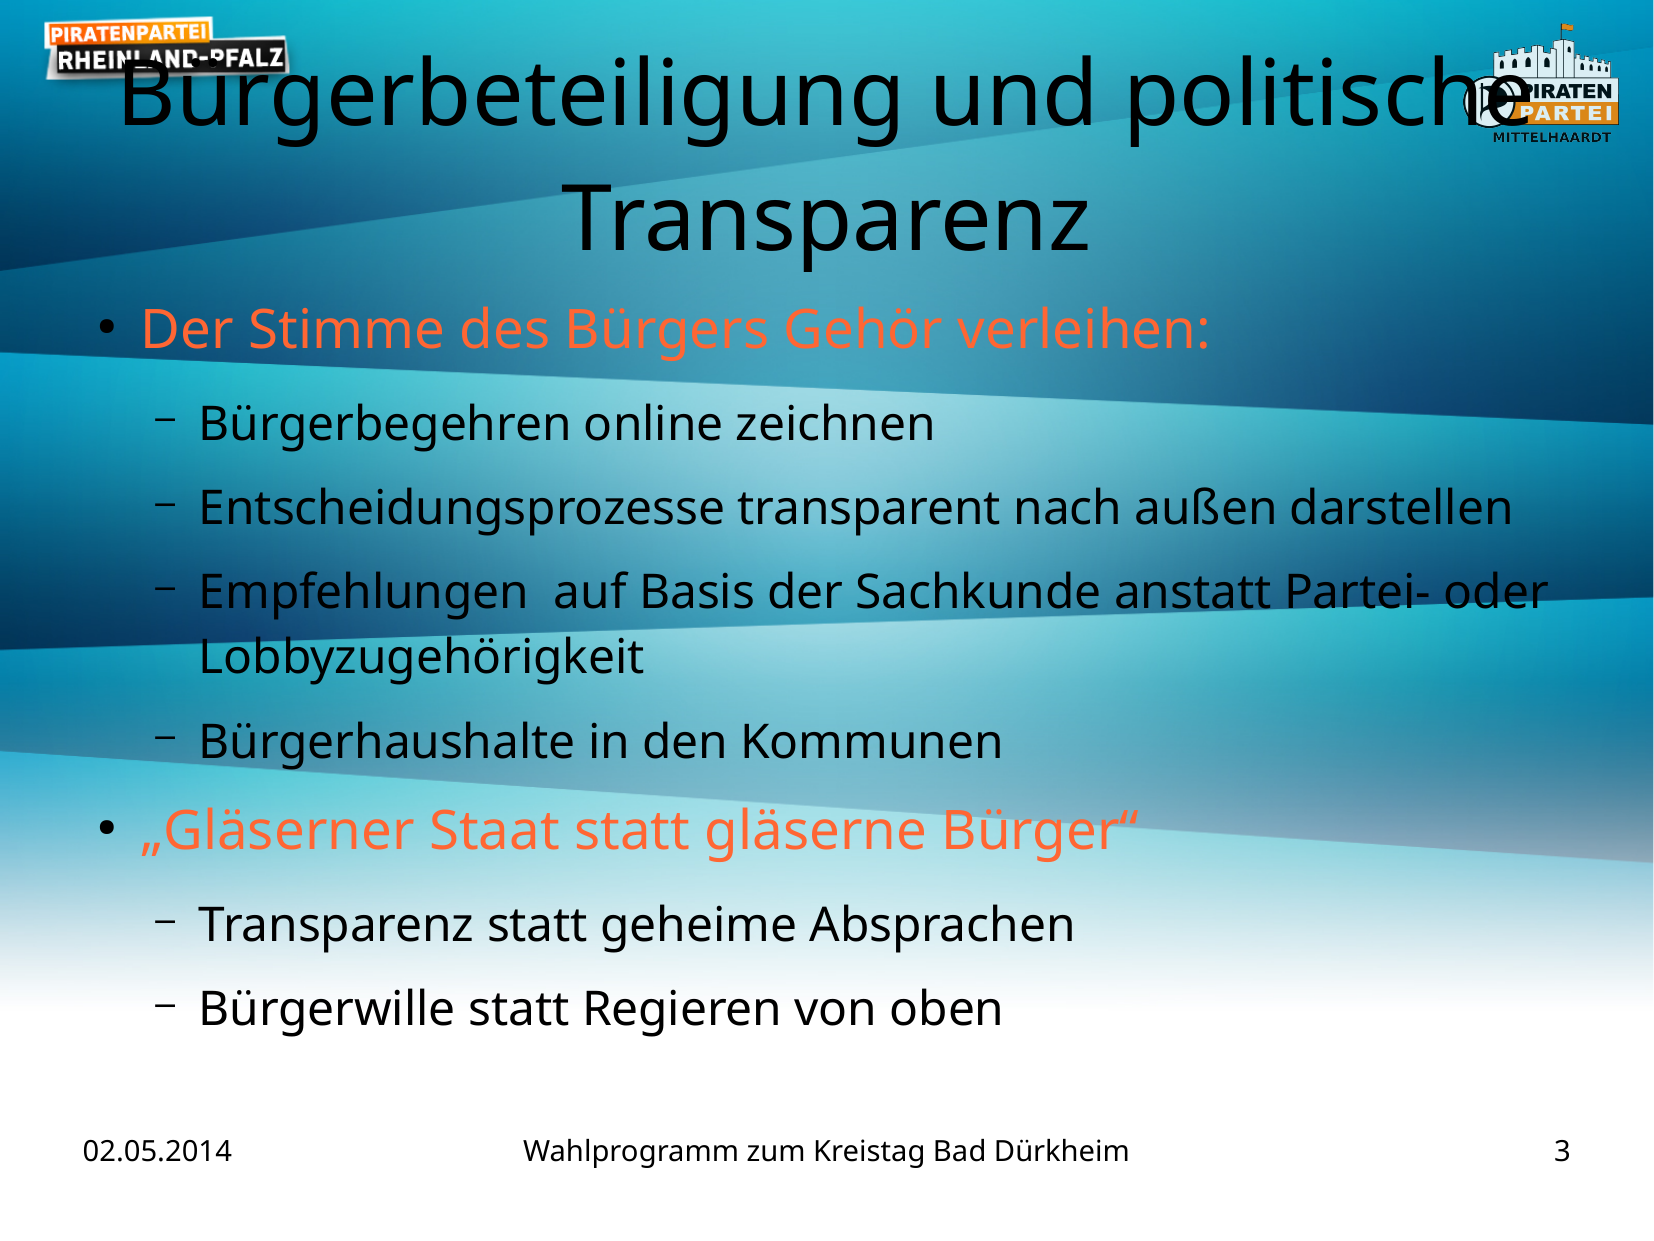

# Bürgerbeteiligung und politische Transparenz
Der Stimme des Bürgers Gehör verleihen:
Bürgerbegehren online zeichnen
Entscheidungsprozesse transparent nach außen darstellen
Empfehlungen auf Basis der Sachkunde anstatt Partei- oder Lobbyzugehörigkeit
Bürgerhaushalte in den Kommunen
„Gläserner Staat statt gläserne Bürger“
Transparenz statt geheime Absprachen
Bürgerwille statt Regieren von oben
02.05.2014
Wahlprogramm zum Kreistag Bad Dürkheim
3